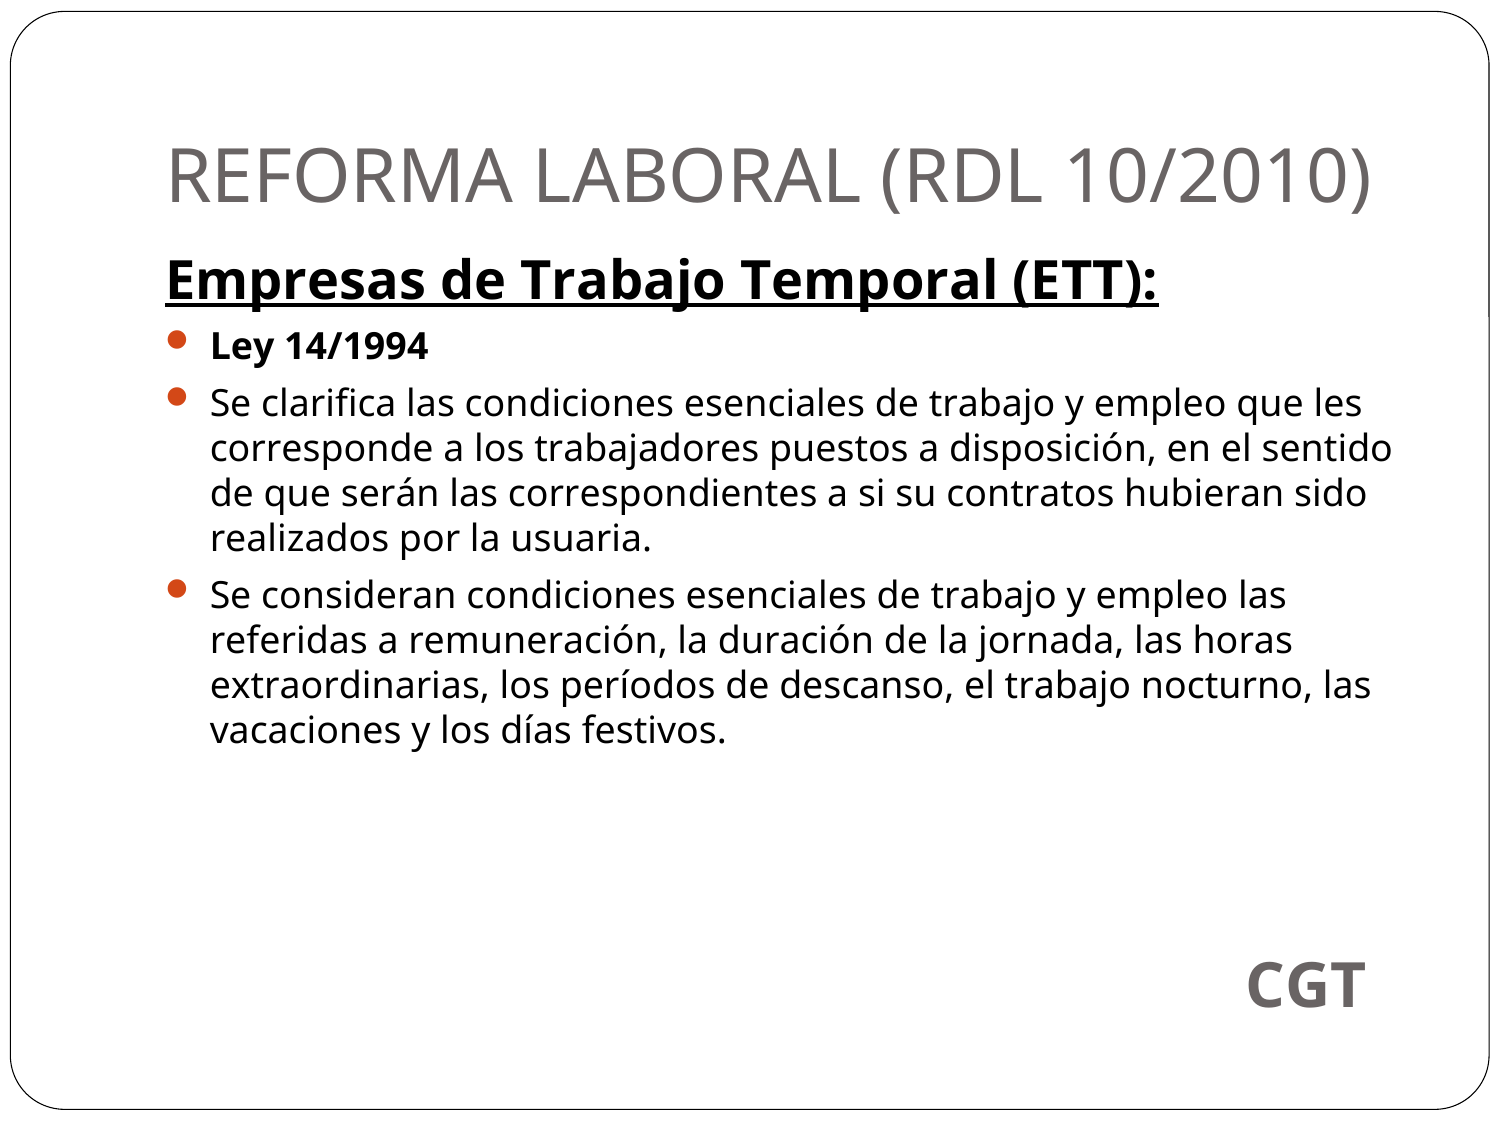

# REFORMA LABORAL (RDL 10/2010)
Empresas de Trabajo Temporal (ETT):
Ley 14/1994
Se clarifica las condiciones esenciales de trabajo y empleo que les corresponde a los trabajadores puestos a disposición, en el sentido de que serán las correspondientes a si su contratos hubieran sido realizados por la usuaria.
Se consideran condiciones esenciales de trabajo y empleo las referidas a remuneración, la duración de la jornada, las horas extraordinarias, los períodos de descanso, el trabajo nocturno, las vacaciones y los días festivos.
CGT